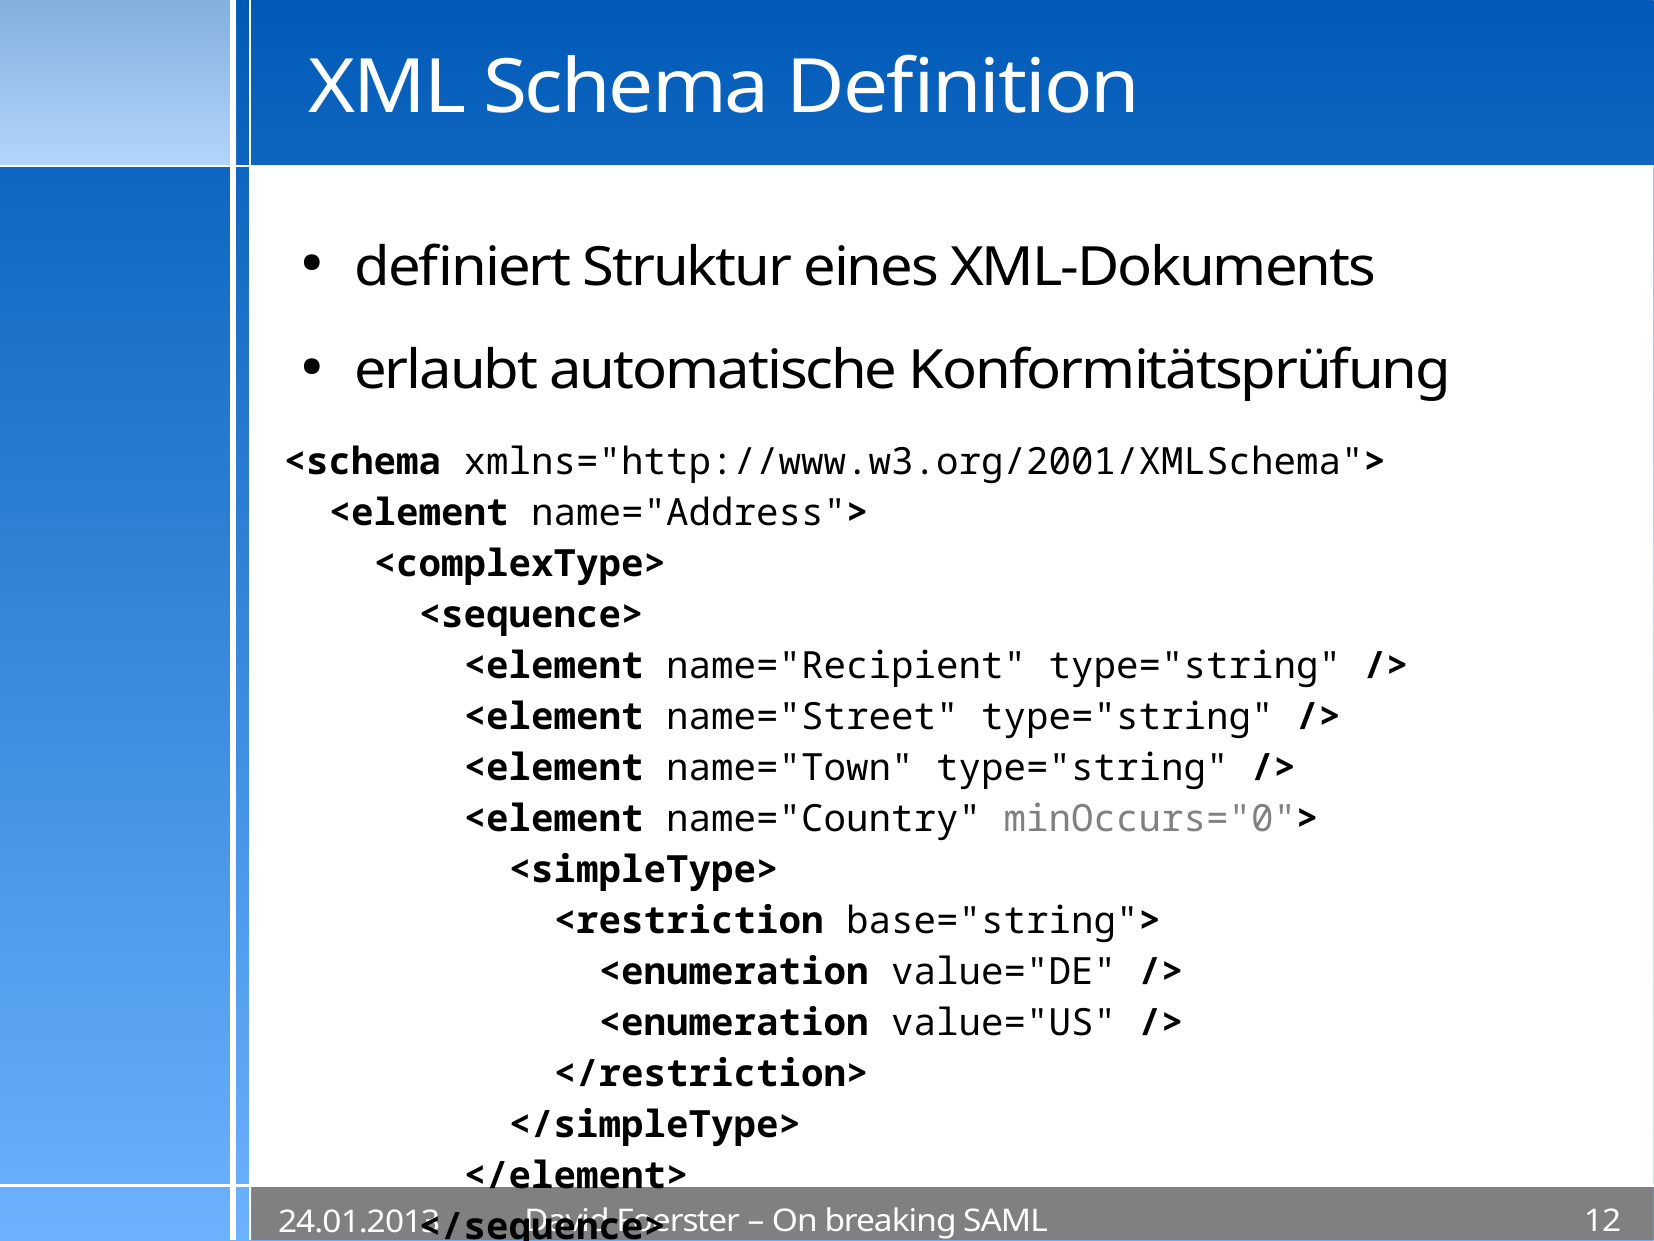

# XML Schema Definition
definiert Struktur eines XML-Dokuments
erlaubt automatische Konformitätsprüfung
<schema xmlns="http://www.w3.org/2001/XMLSchema">
 <element name="Address">
 <complexType>
 <sequence>
 <element name="Recipient" type="string" />
 <element name="Street" type="string" />
 <element name="Town" type="string" />
 <element name="Country" minOccurs="0">
 <simpleType>
 <restriction base="string">
 <enumeration value="DE" />
 <enumeration value="US" />
 </restriction>
 </simpleType>
 </element>
 </sequence>
 </complexType>
 </element>
</schema>